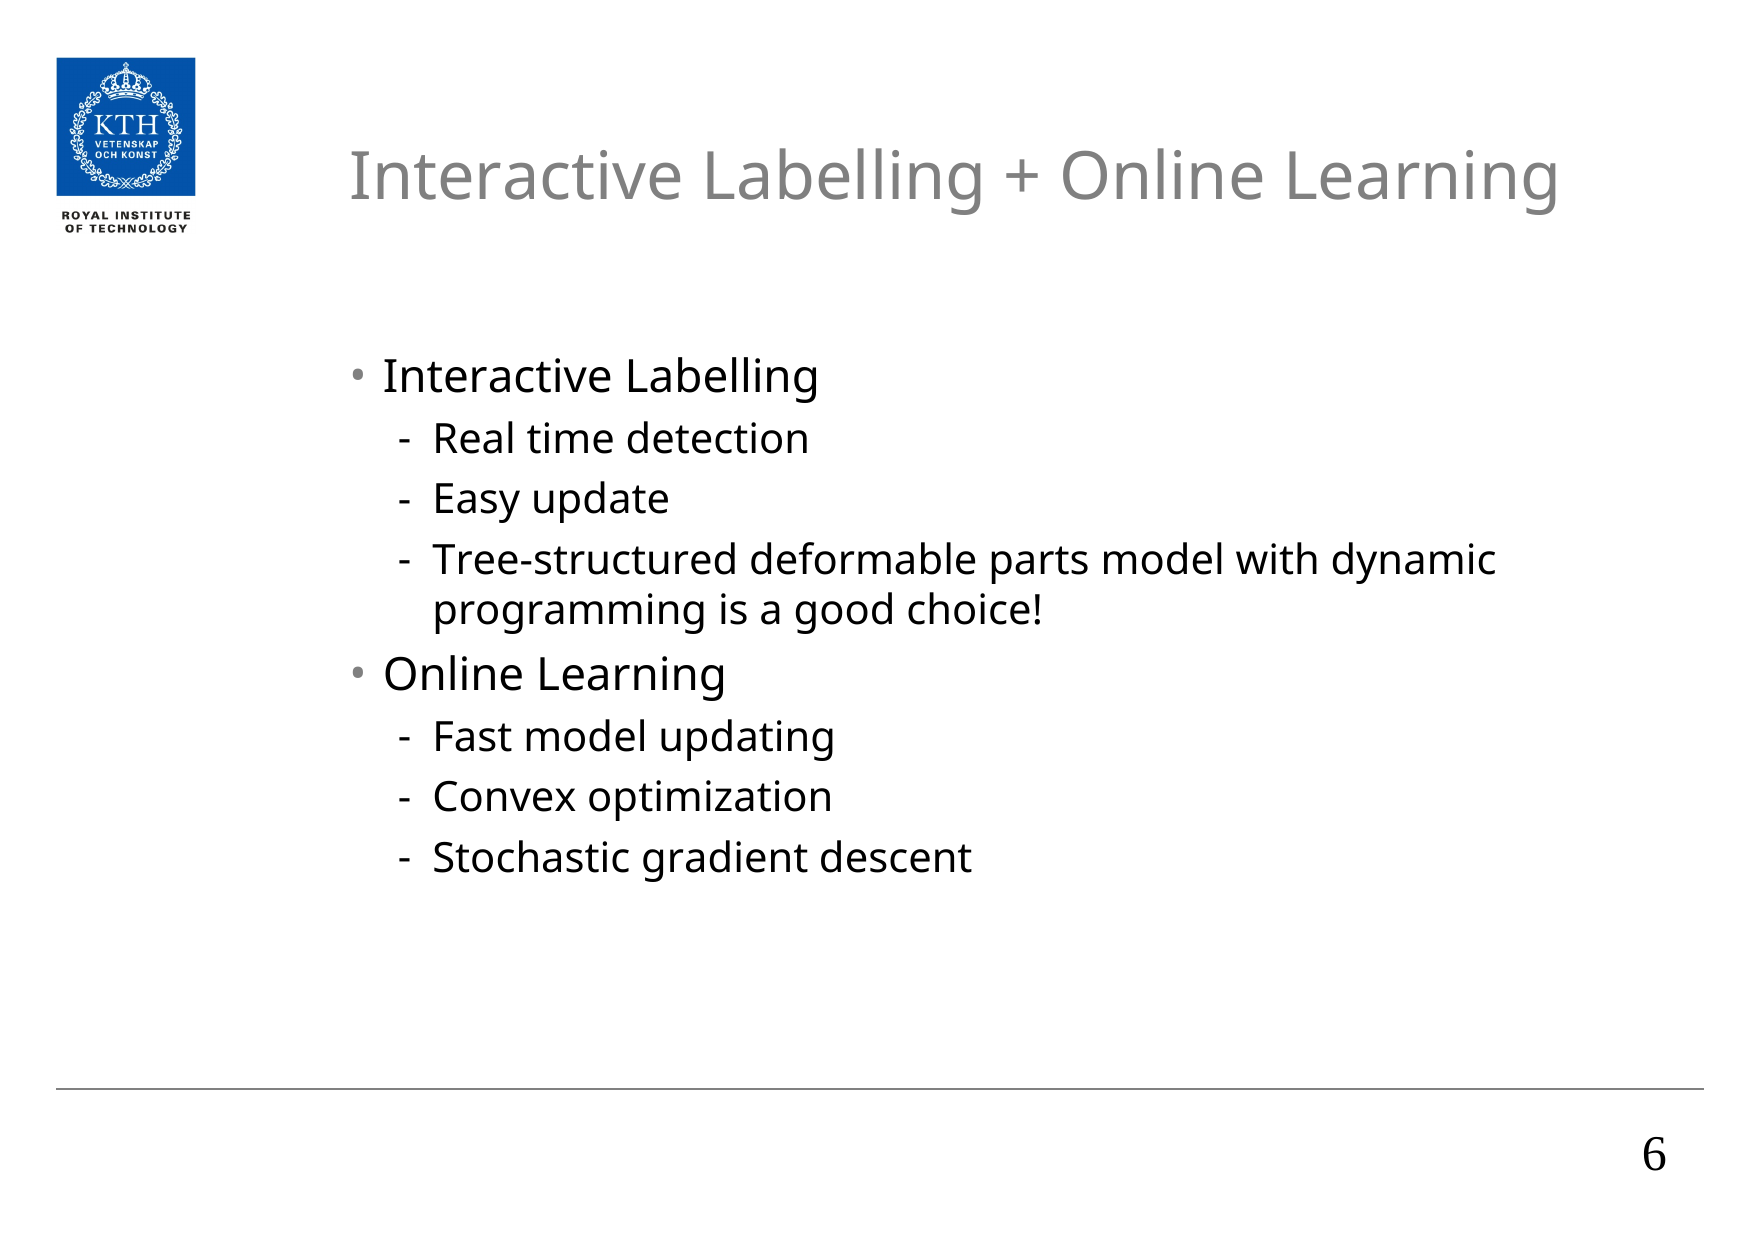

# Interactive Labelling + Online Learning
Interactive Labelling
Real time detection
Easy update
Tree-structured deformable parts model with dynamic programming is a good choice!
Online Learning
Fast model updating
Convex optimization
Stochastic gradient descent
6